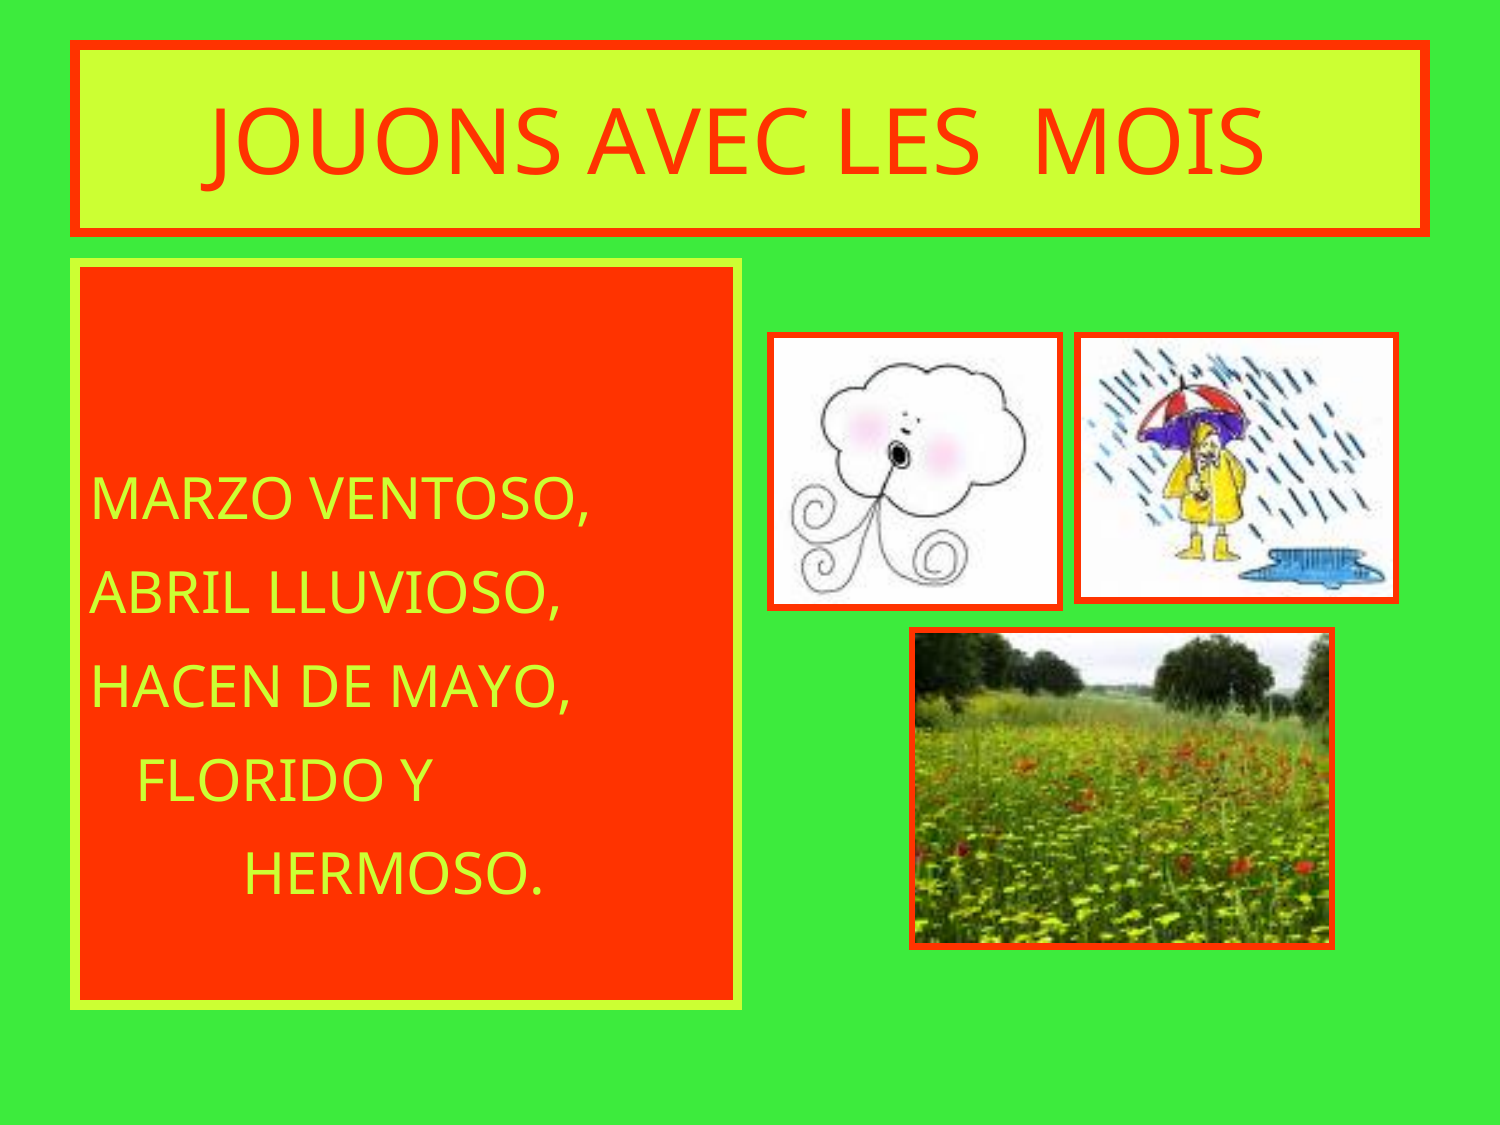

# JOUONS AVEC LES MOIS
MARZO VENTOSO,
ABRIL LLUVIOSO,
HACEN DE MAYO,
 FLORIDO Y
 HERMOSO.